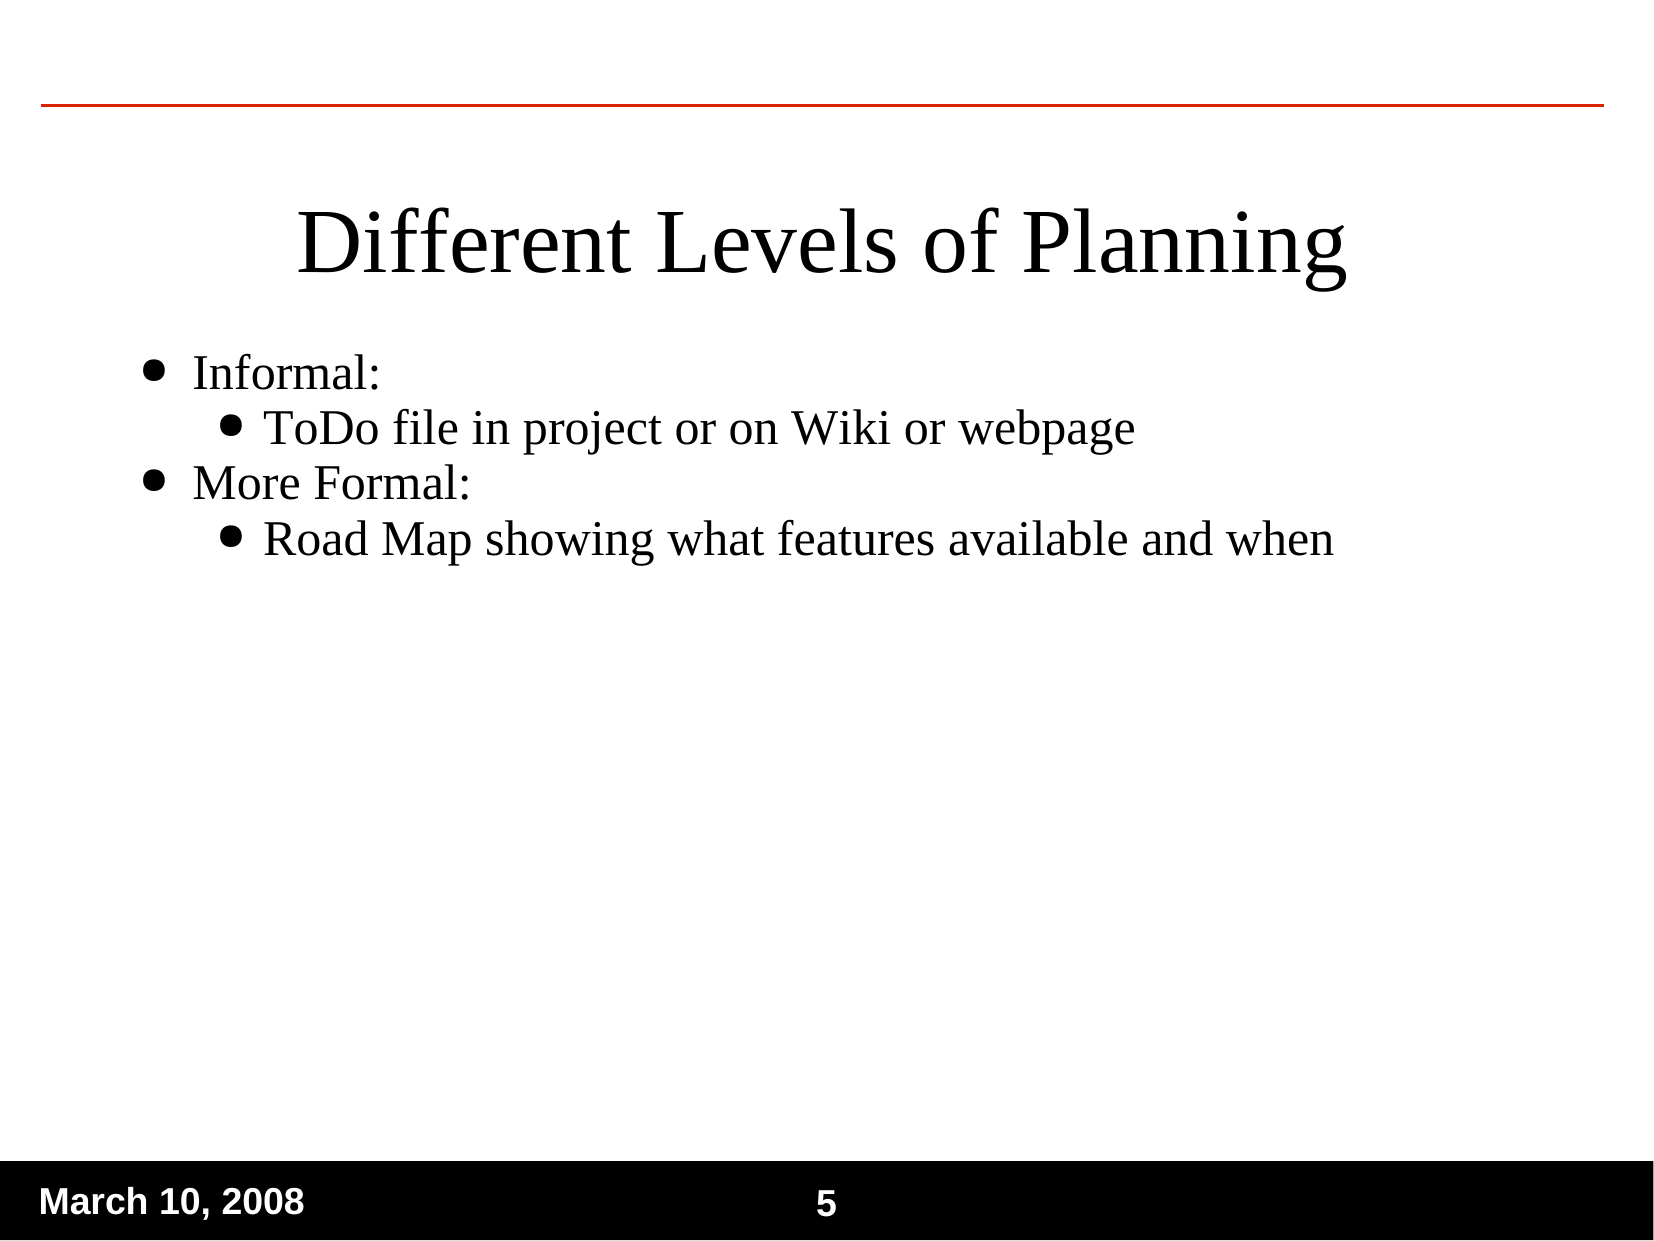

# Different Levels of Planning
Informal:
ToDo file in project or on Wiki or webpage
More Formal:
Road Map showing what features available and when